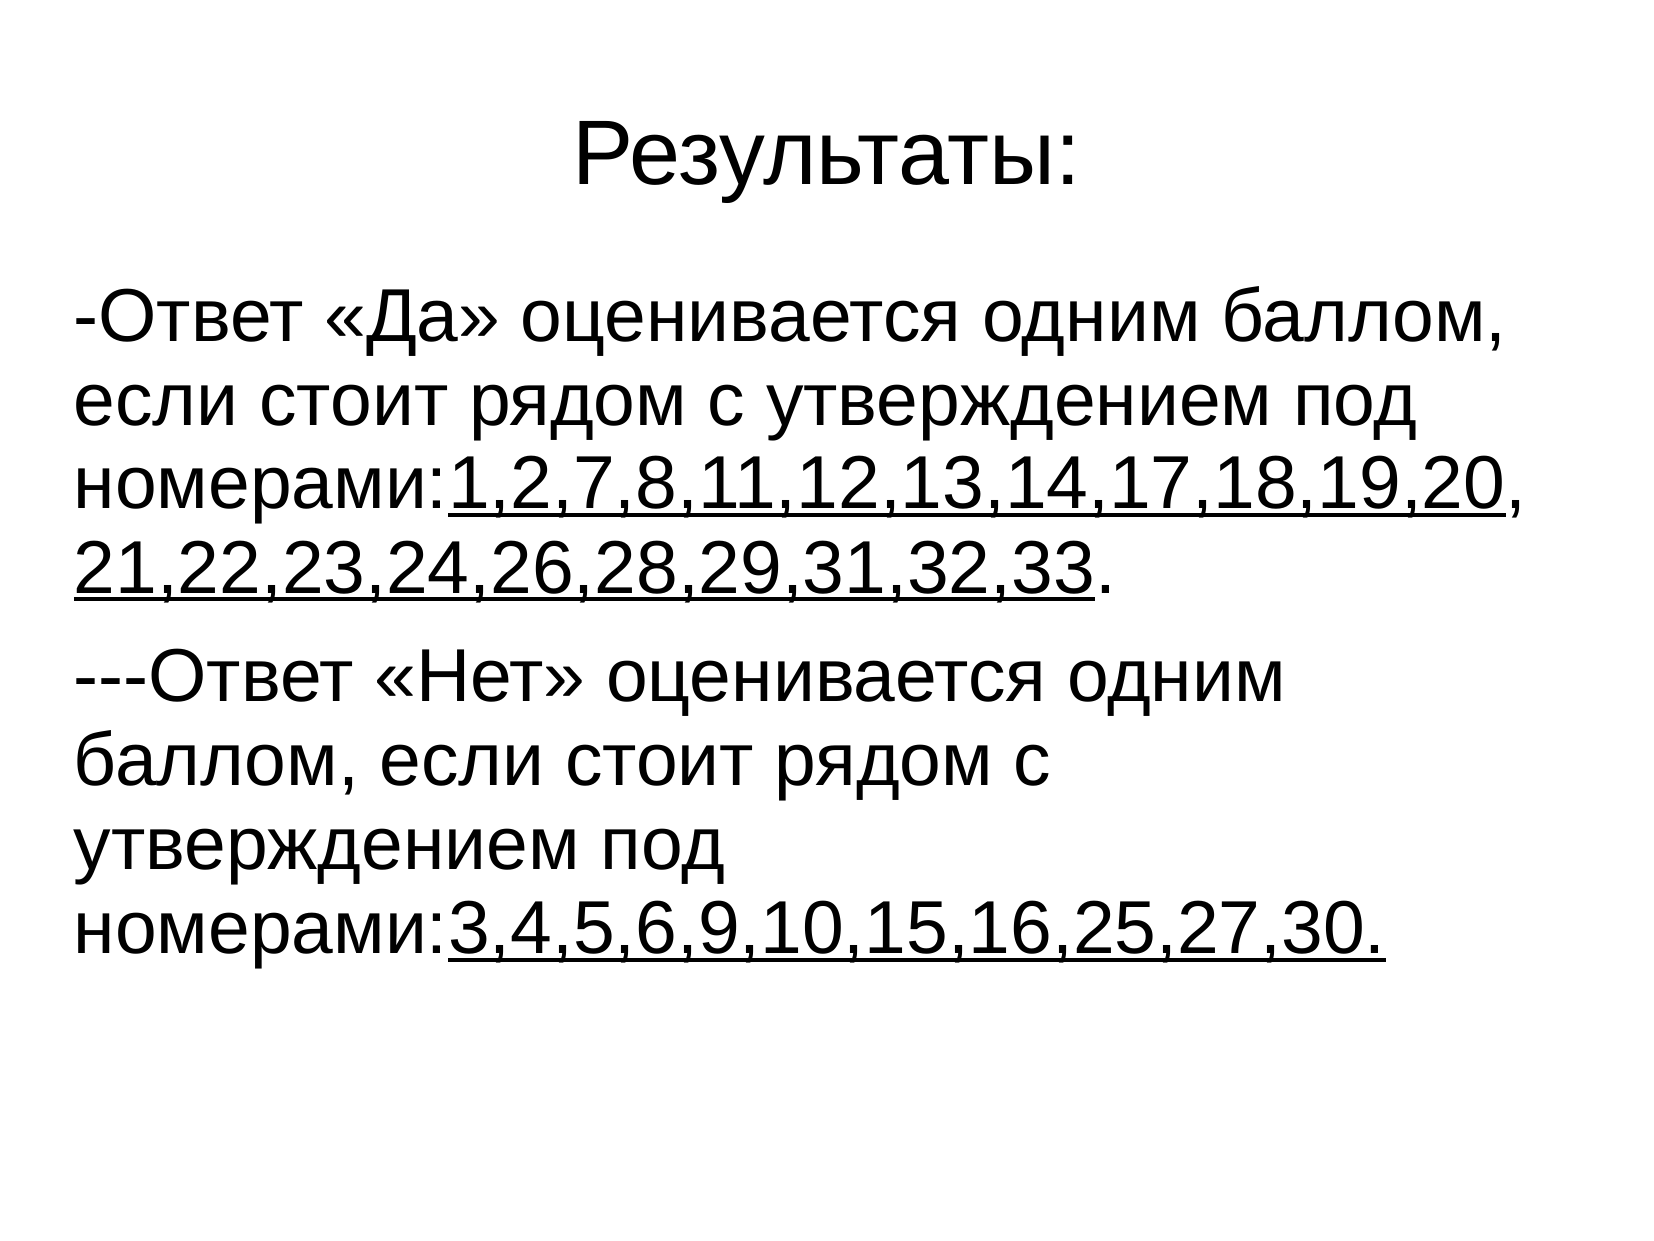

# Результаты:
-Ответ «Да» оценивается одним баллом, если стоит рядом с утверждением под номерами:1,2,7,8,11,12,13,14,17,18,19,20,21,22,23,24,26,28,29,31,32,33.
---Ответ «Нет» оценивается одним баллом, если стоит рядом с утверждением под номерами:3,4,5,6,9,10,15,16,25,27,30.
| |
| --- |
| |
| --- |